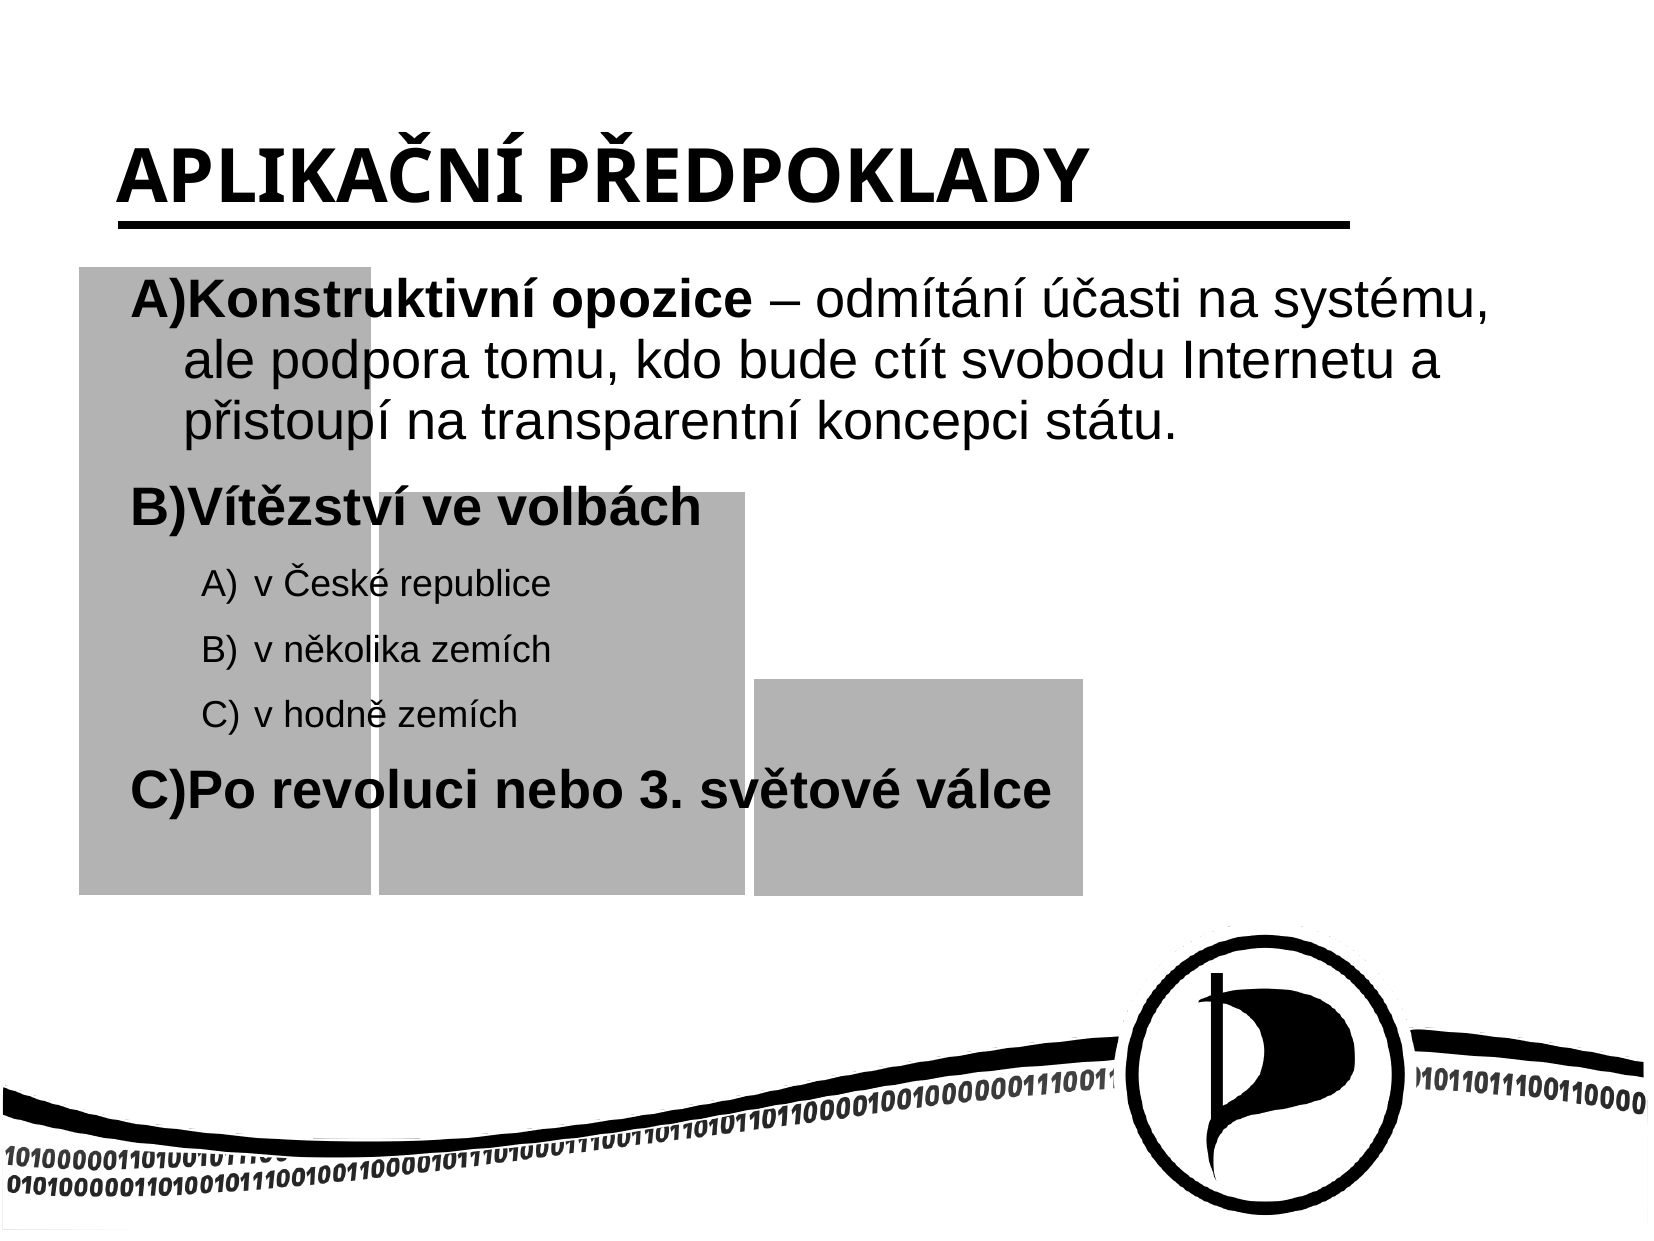

# APLIKAČNÍ PŘEDPOKLADY
Konstruktivní opozice – odmítání účasti na systému, ale podpora tomu, kdo bude ctít svobodu Internetu a přistoupí na transparentní koncepci státu.
Vítězství ve volbách
v České republice
v několika zemích
v hodně zemích
Po revoluci nebo 3. světové válce